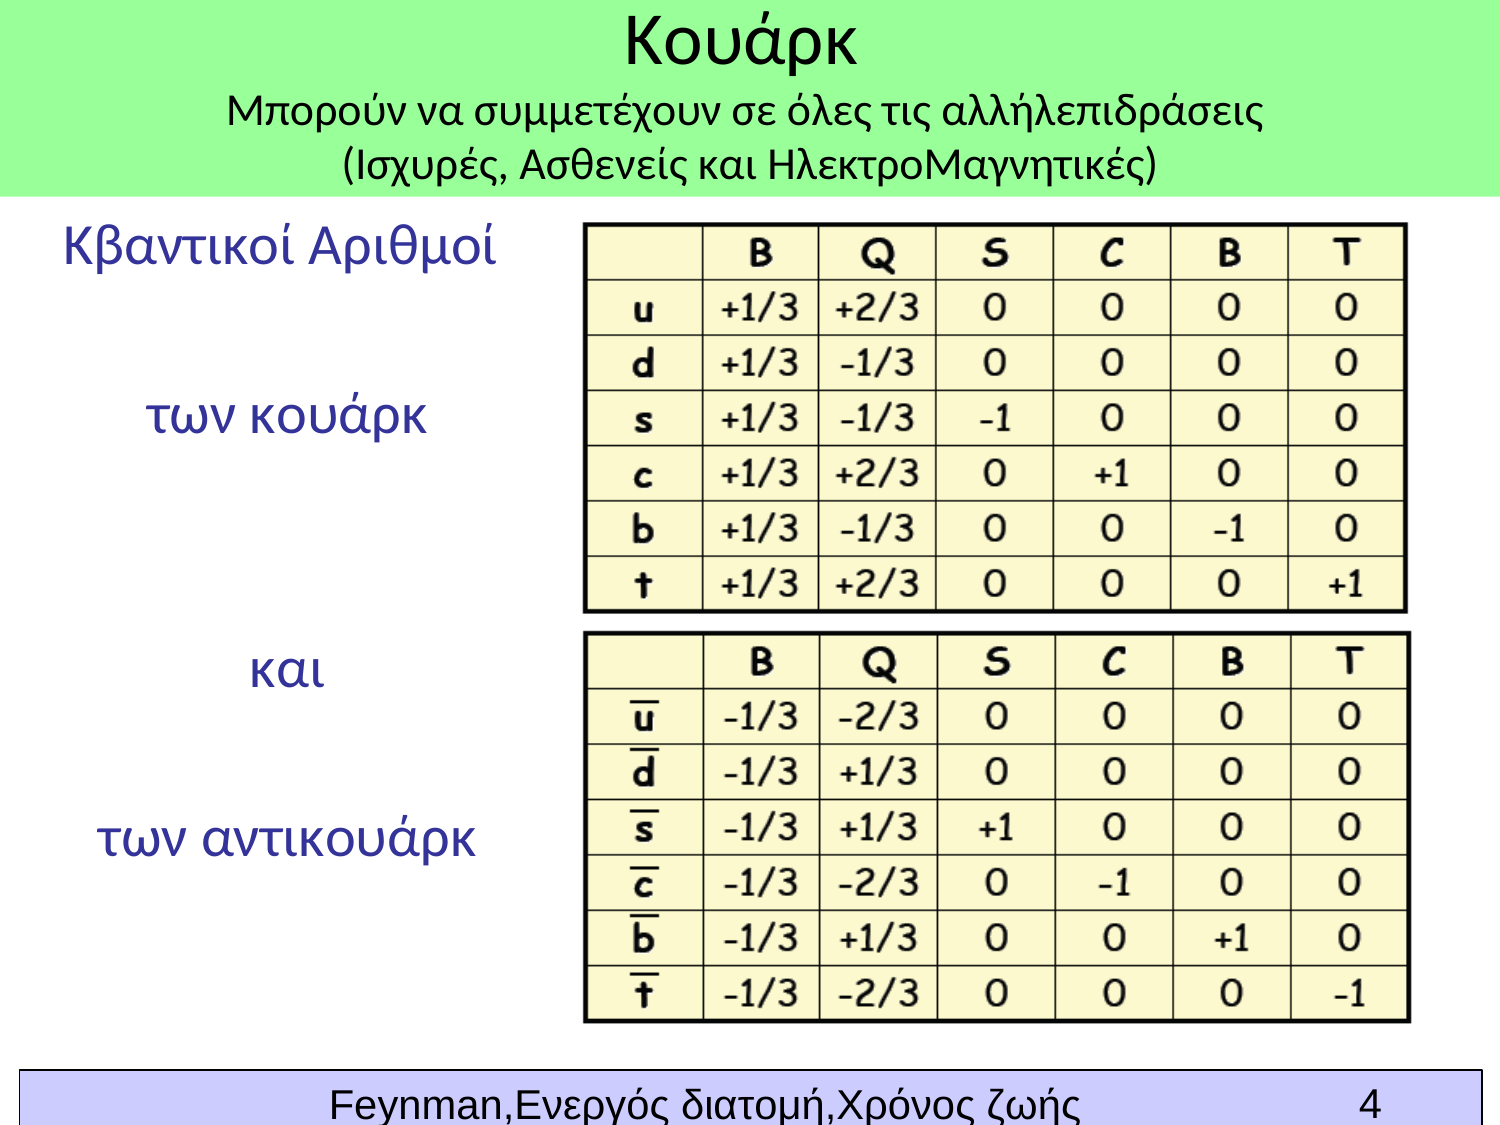

Κουάρκ
Μπορούν να συμμετέχουν σε όλες τις αλλήλεπιδράσεις
(Iσχυρές, Aσθενείς και ΗλεκτροΜαγνητικές)
Κβαντικοί Αριθμοί
των κουάρκ
και
των αντικουάρκ
4
Feynman,Eνεργός διατομή,Xρόνος ζωής